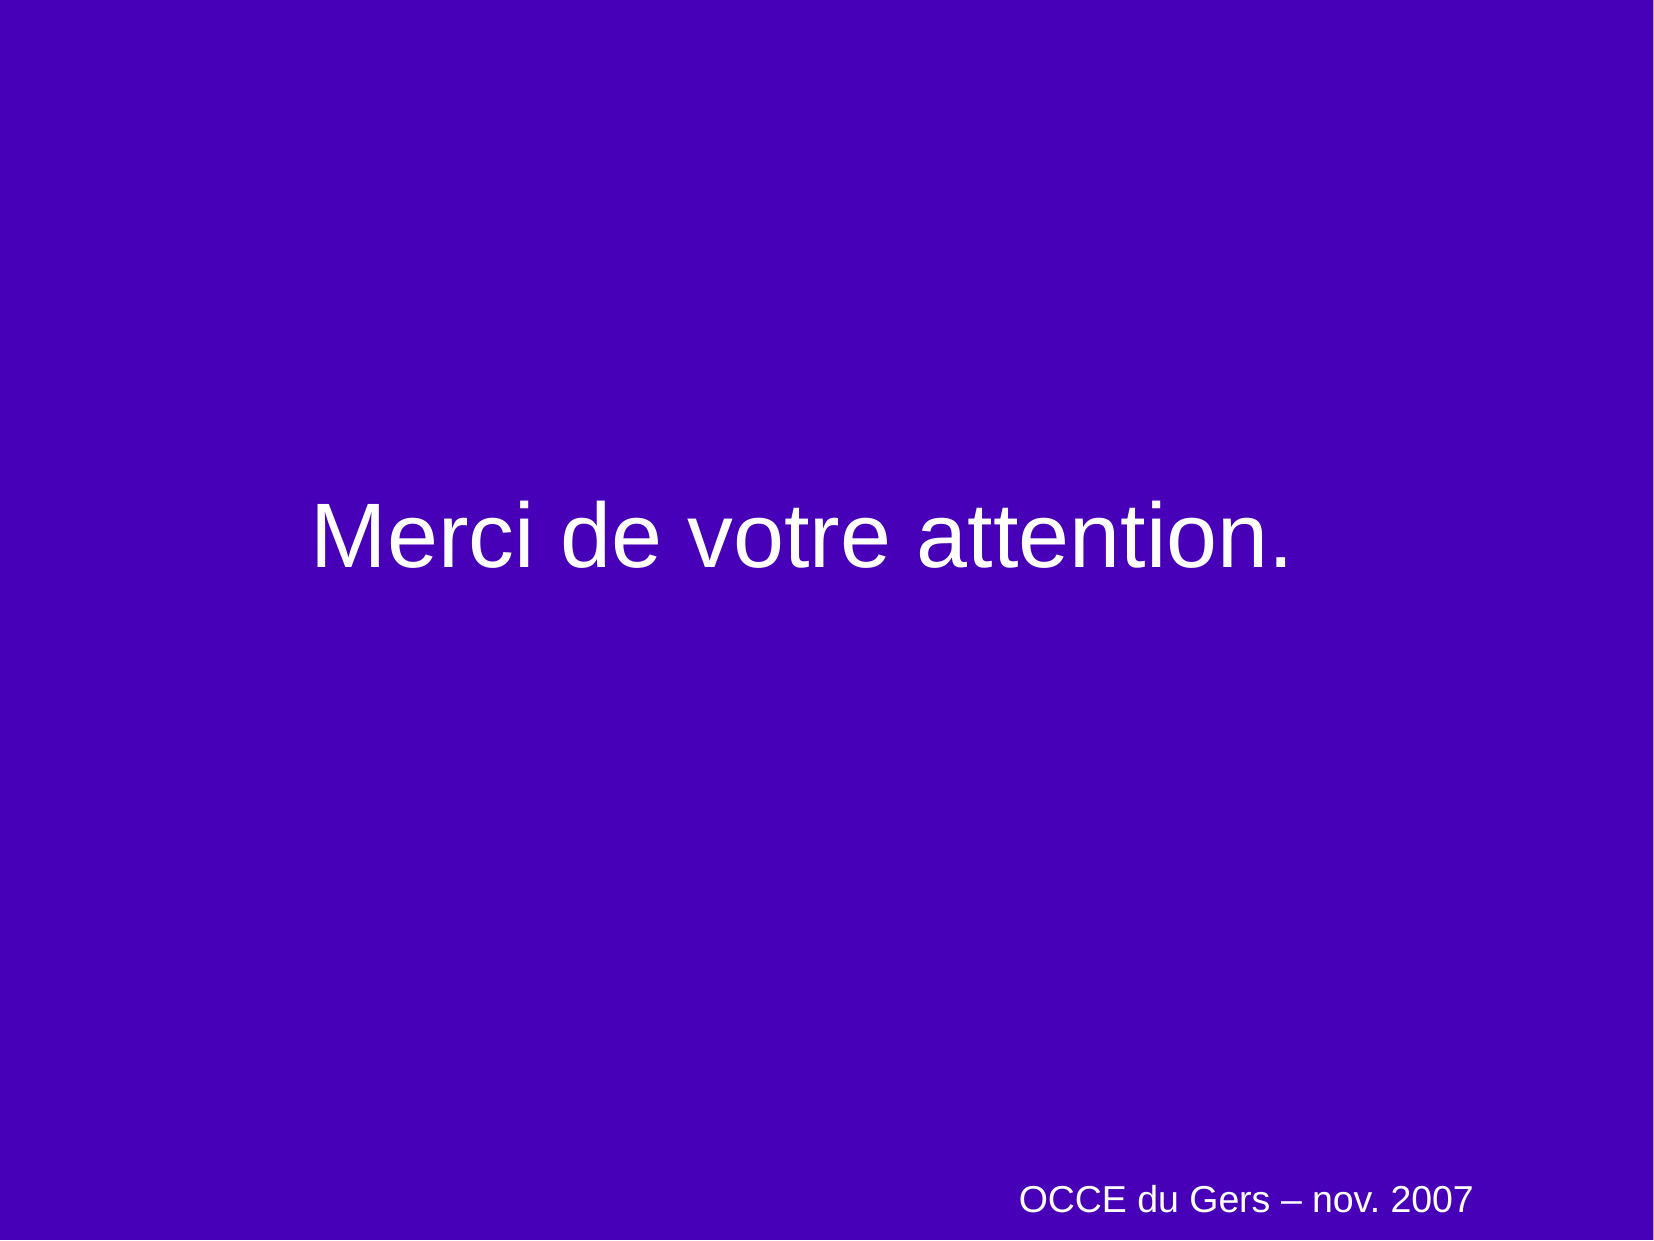

# Merci de votre attention.
OCCE du Gers – nov. 2007